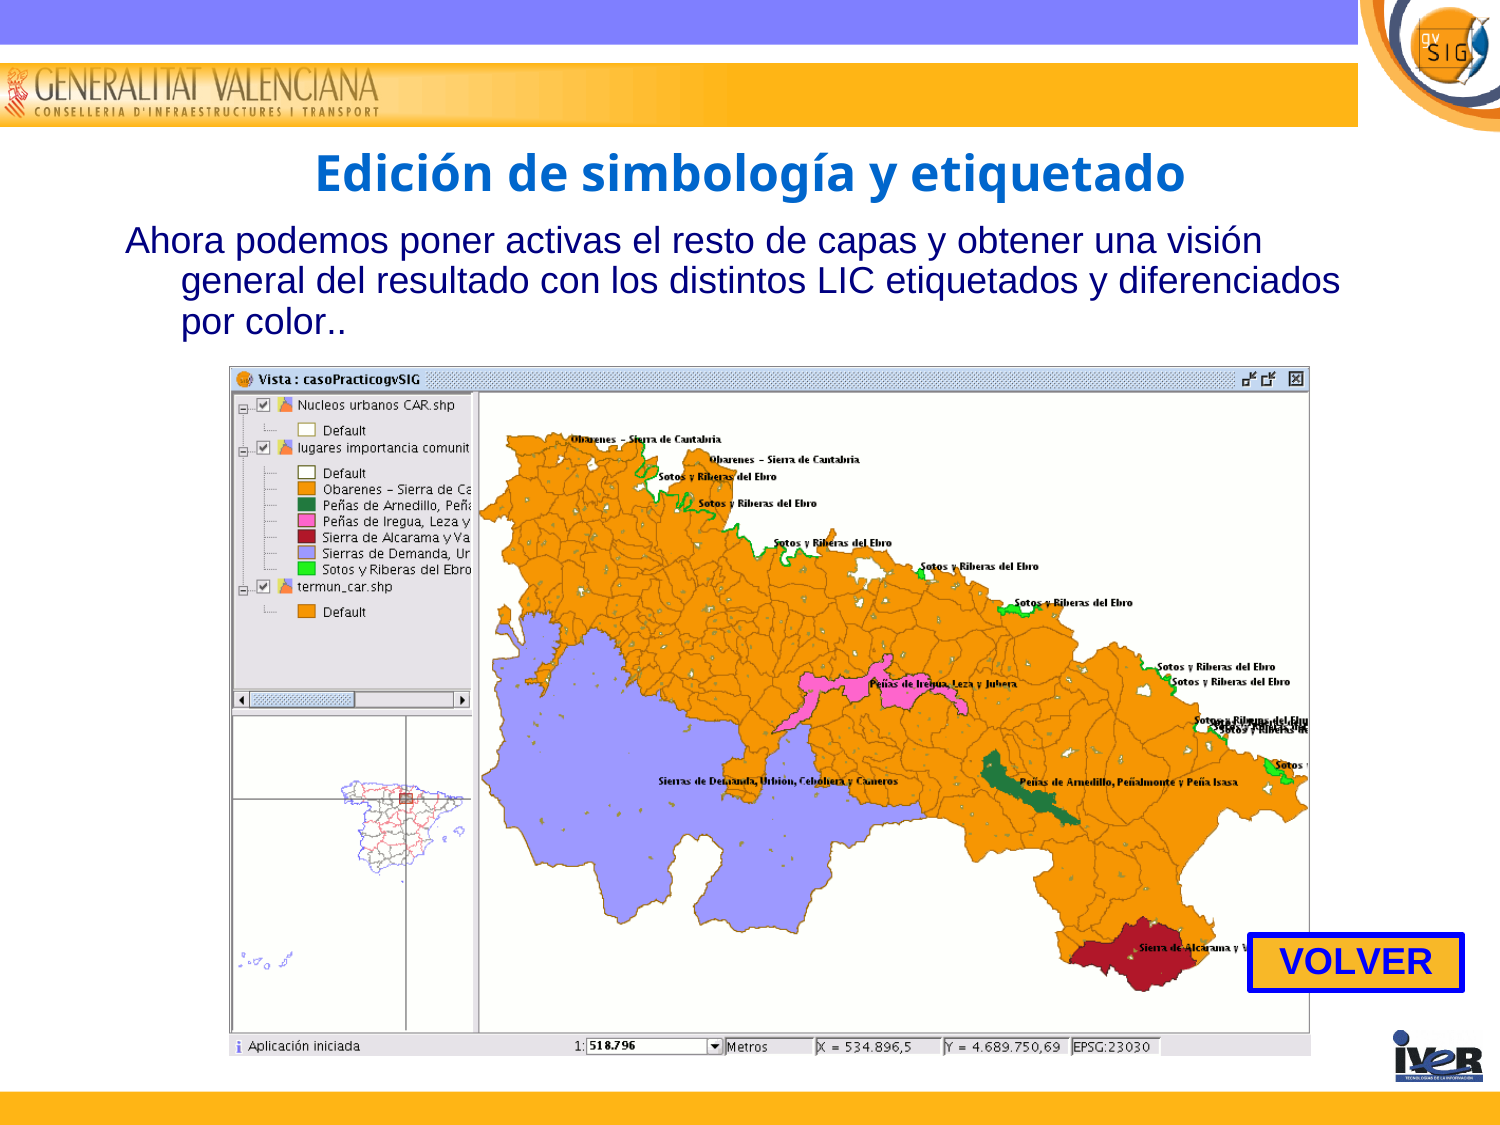

# Edición de simbología y etiquetado
Ahora podemos poner activas el resto de capas y obtener una visión general del resultado con los distintos LIC etiquetados y diferenciados por color..
VOLVER